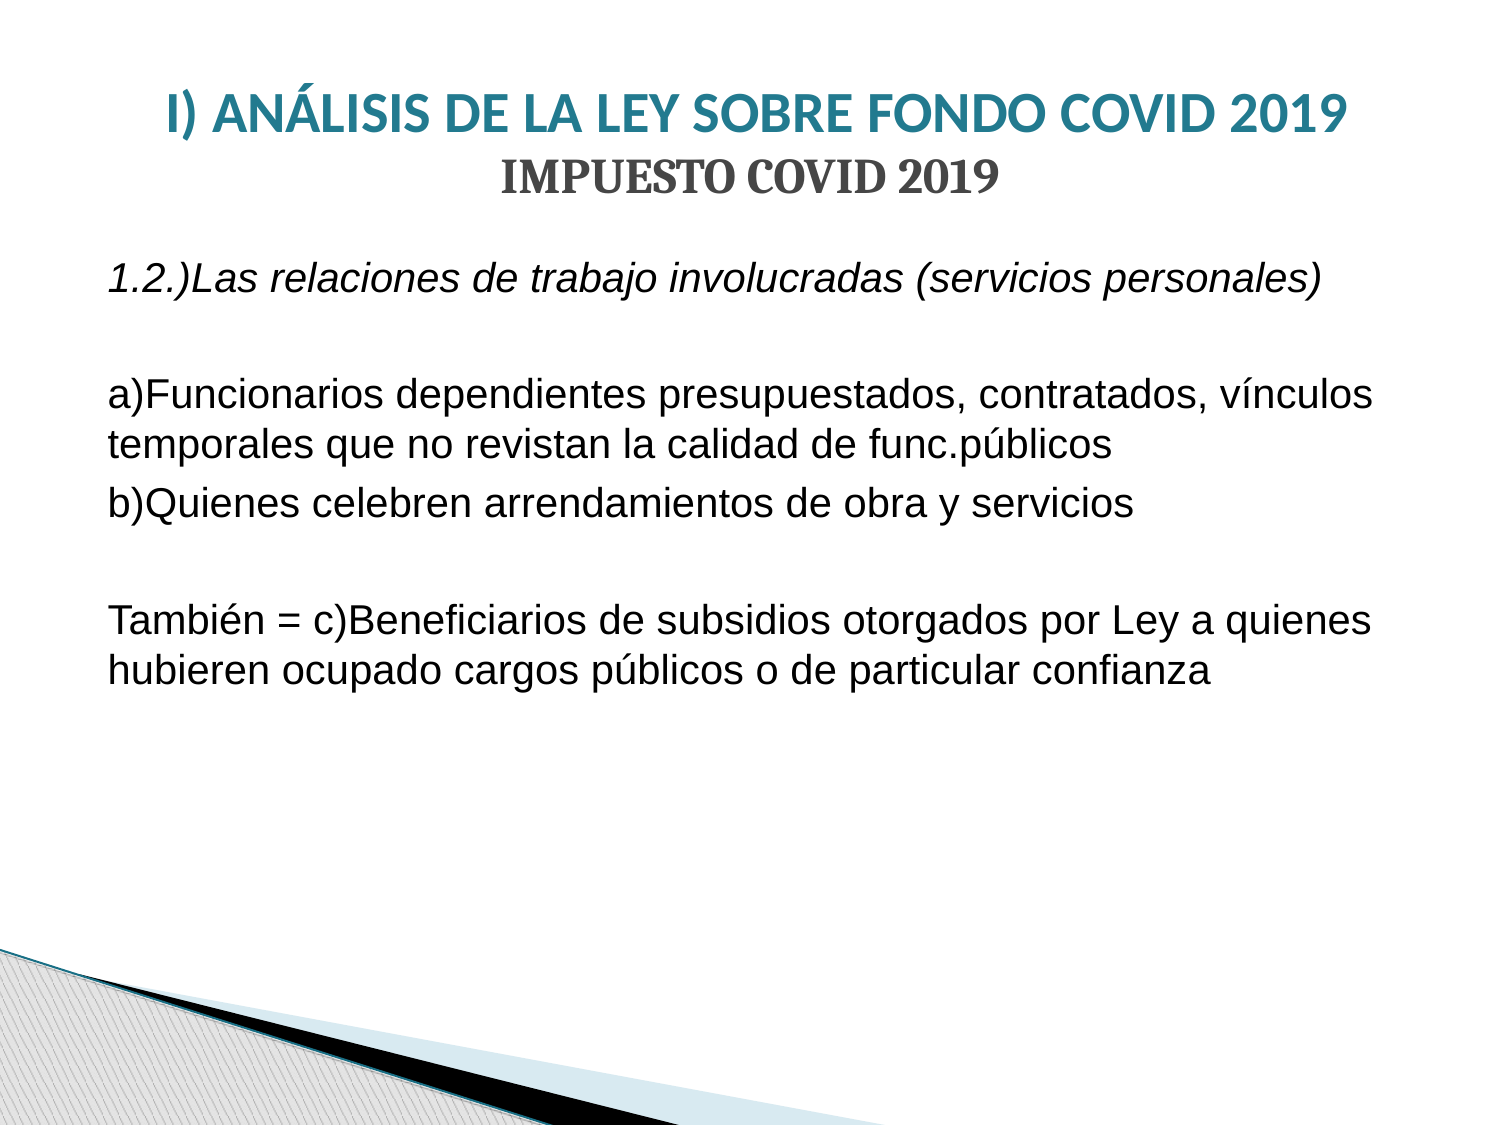

I) ANÁLISIS DE LA LEY SOBRE FONDO COVID 2019
IMPUESTO COVID 2019
# 1.2.)Las relaciones de trabajo involucradas (servicios personales)
a)Funcionarios dependientes presupuestados, contratados, vínculos temporales que no revistan la calidad de func.públicos
b)Quienes celebren arrendamientos de obra y servicios
También = c)Beneficiarios de subsidios otorgados por Ley a quienes hubieren ocupado cargos públicos o de particular confianza